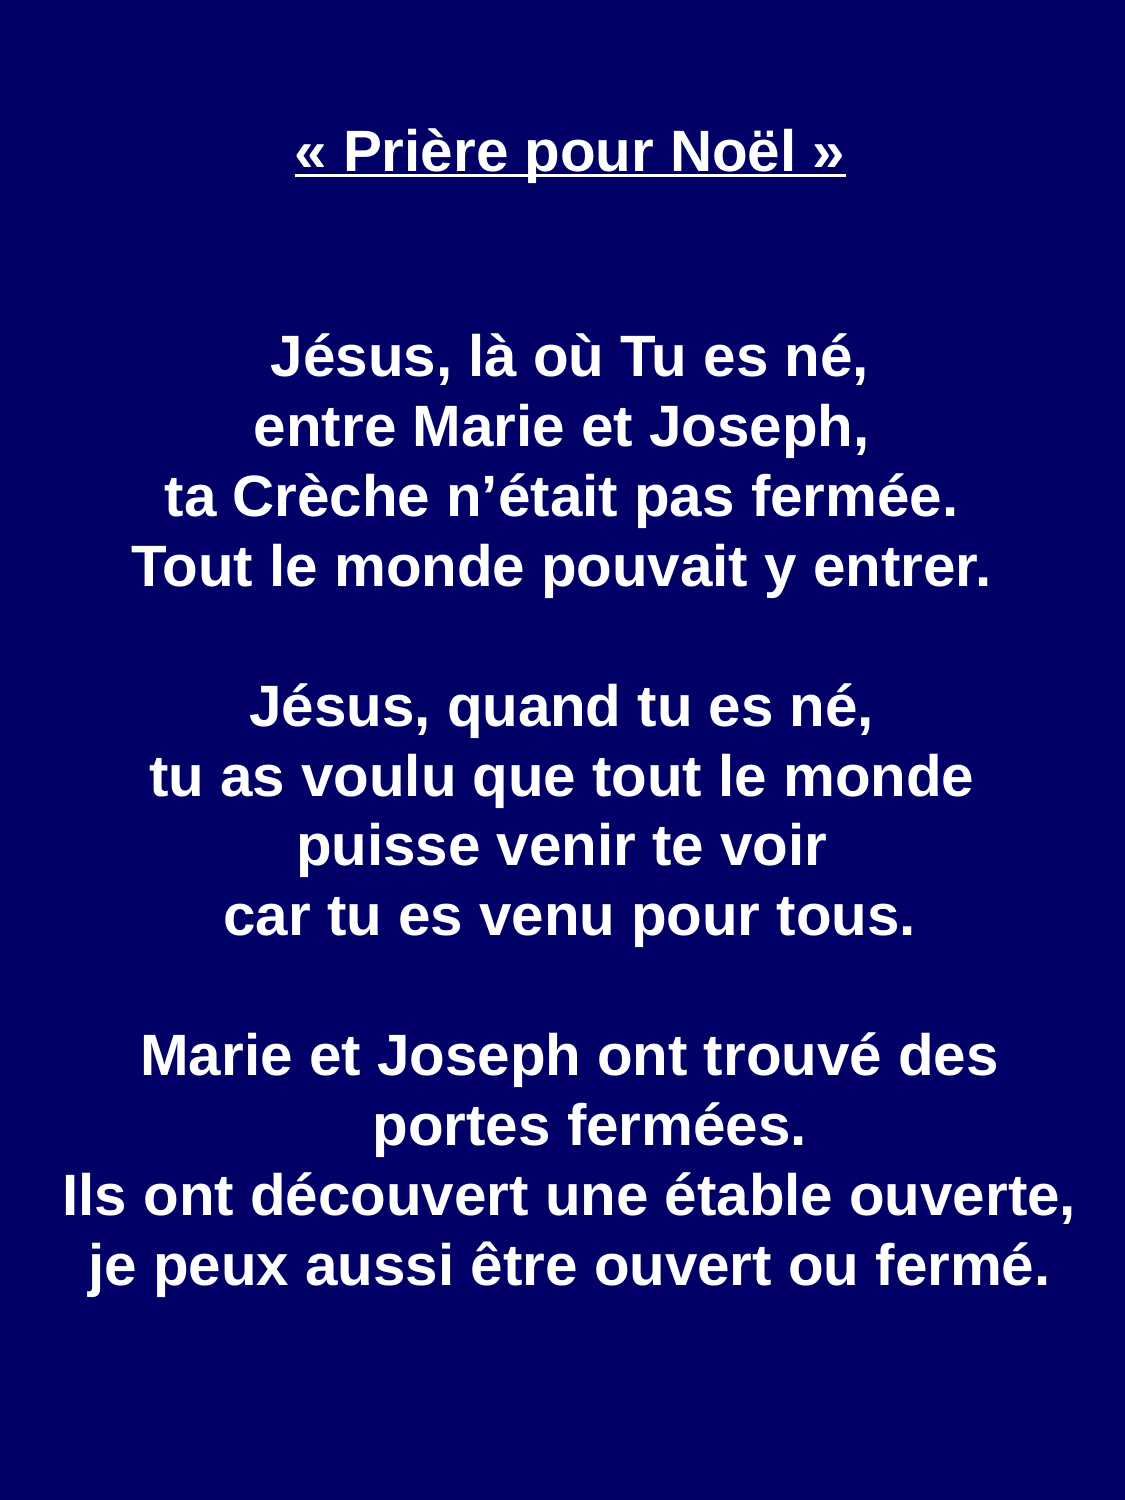

« Prière pour Noël »
Jésus, là où Tu es né,
entre Marie et Joseph,
ta Crèche n’était pas fermée.
Tout le monde pouvait y entrer.
Jésus, quand tu es né,
tu as voulu que tout le monde
puisse venir te voir
car tu es venu pour tous.
Marie et Joseph ont trouvé des portes fermées.
Ils ont découvert une étable ouverte,
je peux aussi être ouvert ou fermé.